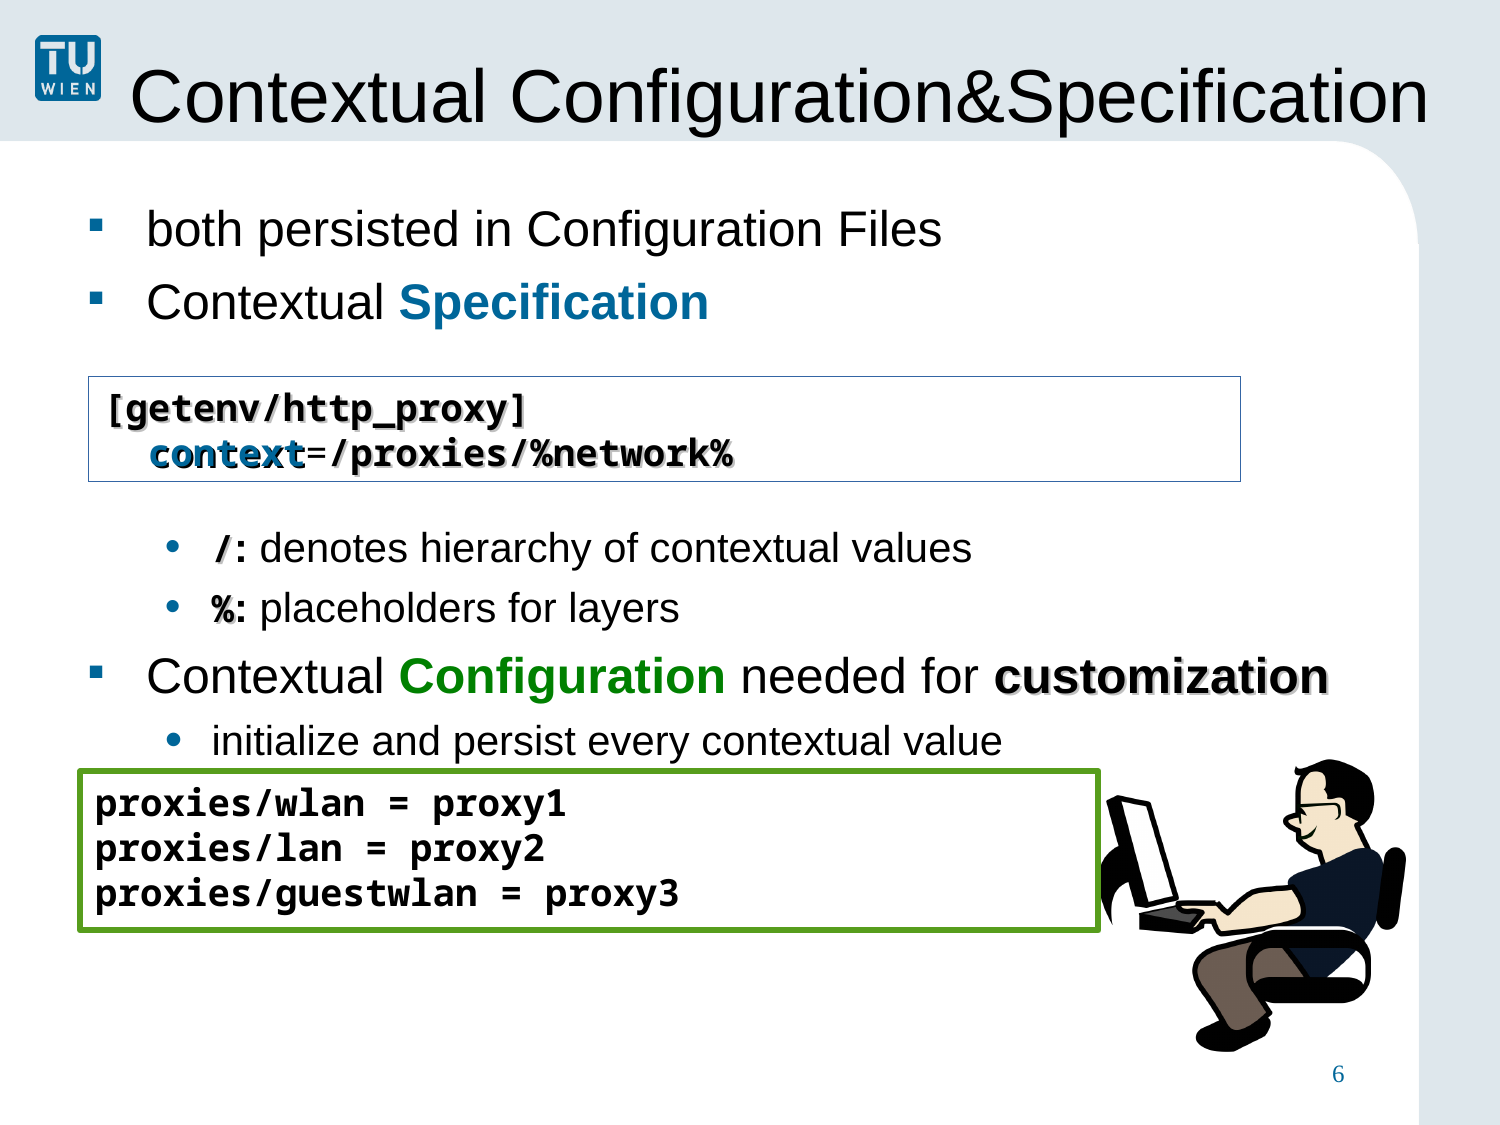

# Contextual Configuration&Specification
both persisted in Configuration Files
Contextual Specification
/: denotes hierarchy of contextual values
%: placeholders for layers
Contextual Configuration needed for customization
initialize and persist every contextual value
[getenv/http_proxy]
 context=/proxies/%network%
proxies/wlan = proxy1
proxies/lan = proxy2
proxies/guestwlan = proxy3
6